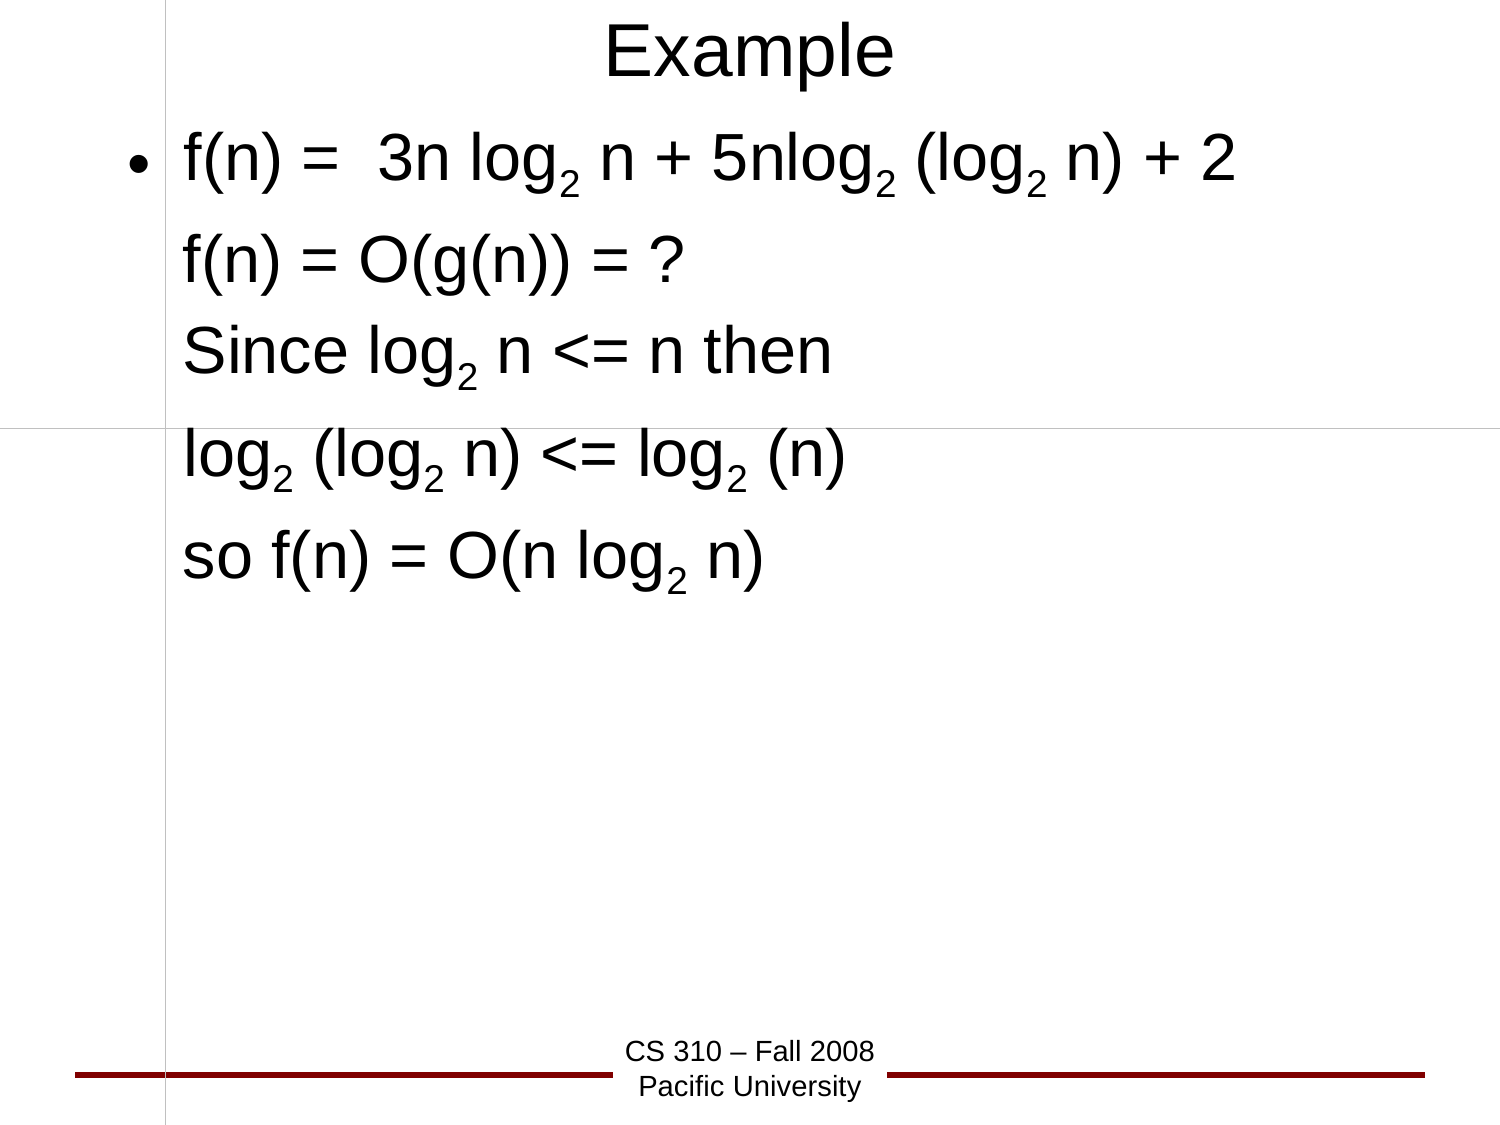

# Example
f(n) = 3n log2 n + 5nlog2 (log2 n) + 2
 f(n) = O(g(n)) = ?
 Since log2 n <= n then
	log2 (log2 n) <= log2 (n)
 so f(n) = O(n log2 n)